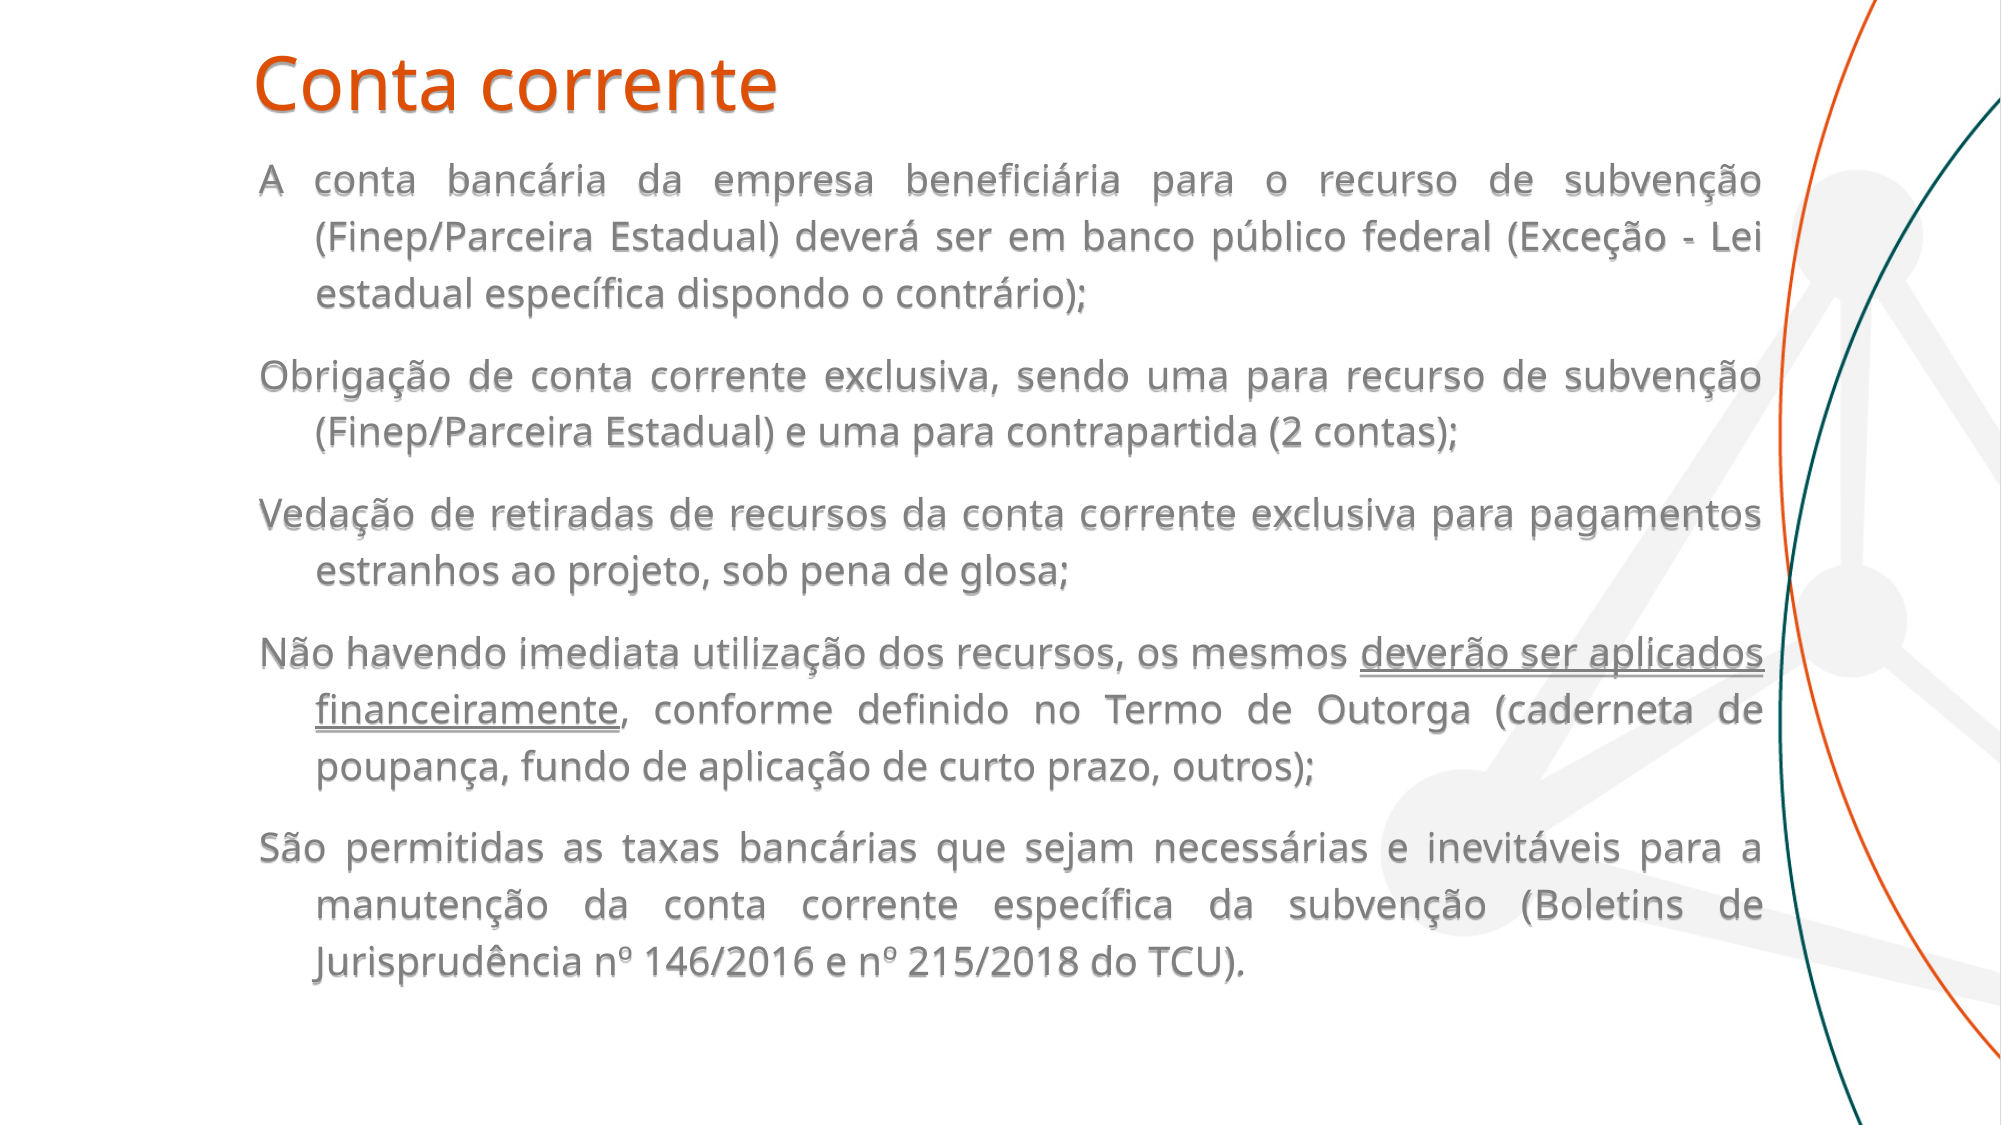

Conta corrente
A conta bancária da empresa beneficiária para o recurso de subvenção (Finep/Parceira Estadual) deverá ser em banco público federal (Exceção - Lei estadual específica dispondo o contrário);
Obrigação de conta corrente exclusiva, sendo uma para recurso de subvenção (Finep/Parceira Estadual) e uma para contrapartida (2 contas);
Vedação de retiradas de recursos da conta corrente exclusiva para pagamentos estranhos ao projeto, sob pena de glosa;
Não havendo imediata utilização dos recursos, os mesmos deverão ser aplicados financeiramente, conforme definido no Termo de Outorga (caderneta de poupança, fundo de aplicação de curto prazo, outros);
São permitidas as taxas bancárias que sejam necessárias e inevitáveis para a manutenção da conta corrente específica da subvenção (Boletins de Jurisprudência nº 146/2016 e nº 215/2018 do TCU).